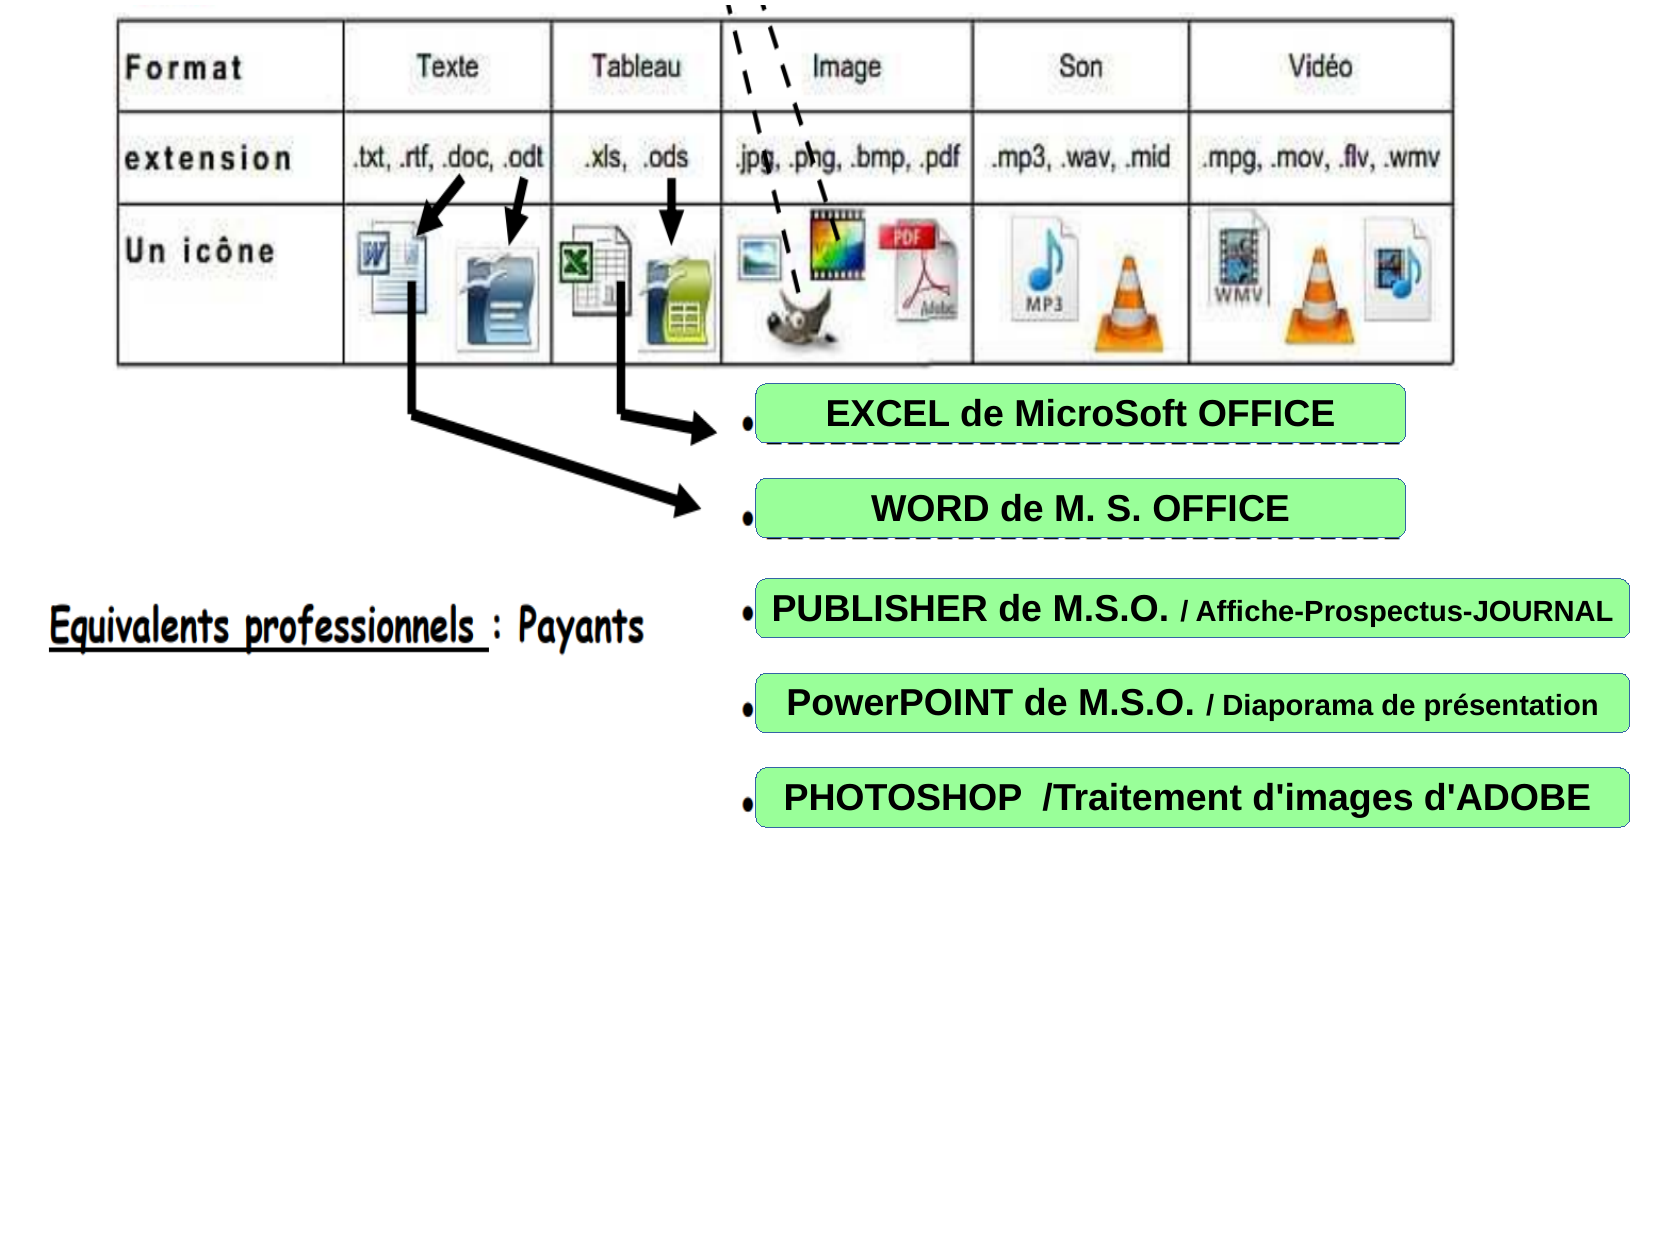

EXCEL de MicroSoft OFFICE
WORD de M. S. OFFICE
PUBLISHER de M.S.O. / Affiche-Prospectus-JOURNAL
PowerPOINT de M.S.O. / Diaporama de présentation
PHOTOSHOP /Traitement d'images d'ADOBE